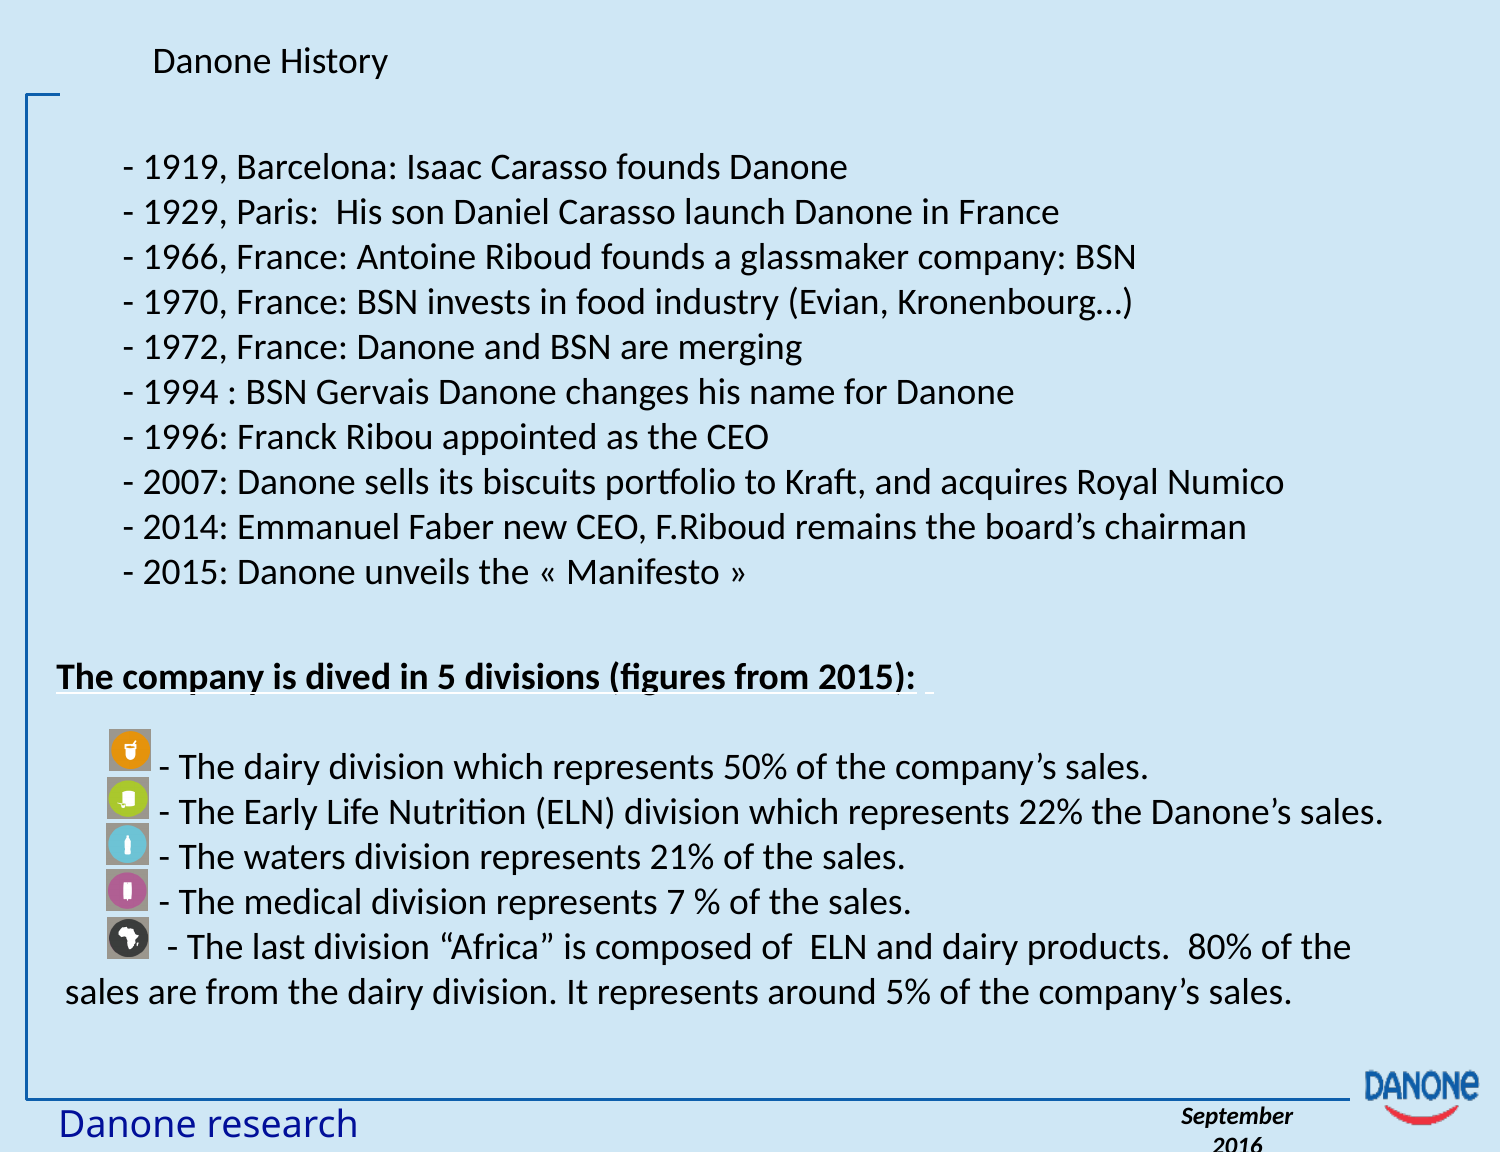

Danone History
- 1919, Barcelona: Isaac Carasso founds Danone
- 1929, Paris: His son Daniel Carasso launch Danone in France
- 1966, France: Antoine Riboud founds a glassmaker company: BSN
- 1970, France: BSN invests in food industry (Evian, Kronenbourg…)
- 1972, France: Danone and BSN are merging
- 1994 : BSN Gervais Danone changes his name for Danone
- 1996: Franck Ribou appointed as the CEO
- 2007: Danone sells its biscuits portfolio to Kraft, and acquires Royal Numico
- 2014: Emmanuel Faber new CEO, F.Riboud remains the board’s chairman
- 2015: Danone unveils the « Manifesto »
The company is dived in 5 divisions (figures from 2015):
 - The dairy division which represents 50% of the company’s sales.
 - The Early Life Nutrition (ELN) division which represents 22% the Danone’s sales.
 - The waters division represents 21% of the sales.
 - The medical division represents 7 % of the sales.
 - The last division “Africa” is composed of ELN and dairy products. 80% of the sales are from the dairy division. It represents around 5% of the company’s sales.
Danone research
September 2016